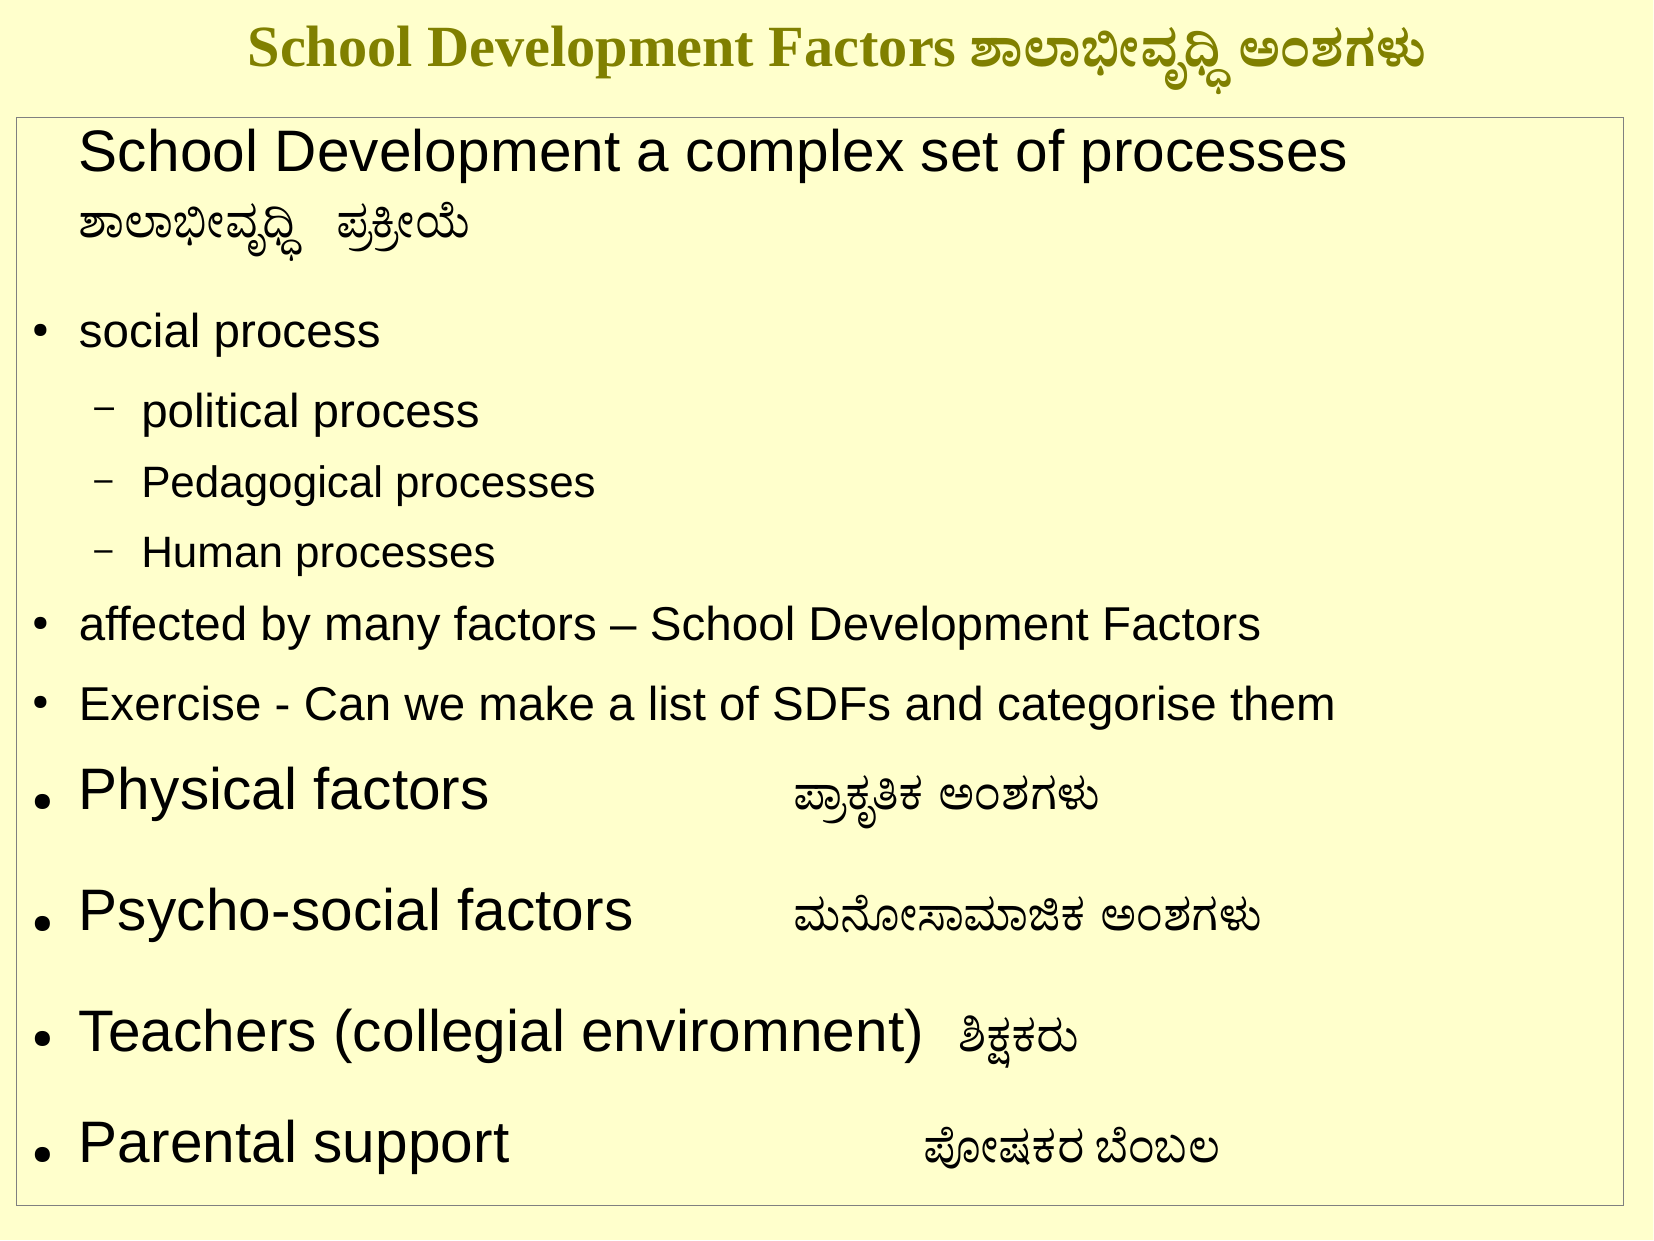

# School Development Factors ಶಾಲಾಭೀವೃಧ್ಧಿ ಅಂಶಗಳು
School Development a complex set of processes ಶಾಲಾಭೀವೃಧ್ಧಿ ಪ್ರಕ್ರೀಯೆ
social process
political process
Pedagogical processes
Human processes
affected by many factors – School Development Factors
Exercise - Can we make a list of SDFs and categorise them
Physical factors					ಪ್ರಾಕೃತಿಕ ಅಂಶಗಳು
Psycho-social factors			ಮನೋಸಾಮಾಜಿಕ ಅಂಶಗಳು
Teachers (collegial enviromnent) ಶಿಕ್ಷಕರು
Parental support							ಪೋಷಕರ ಬೆಂಬಲ